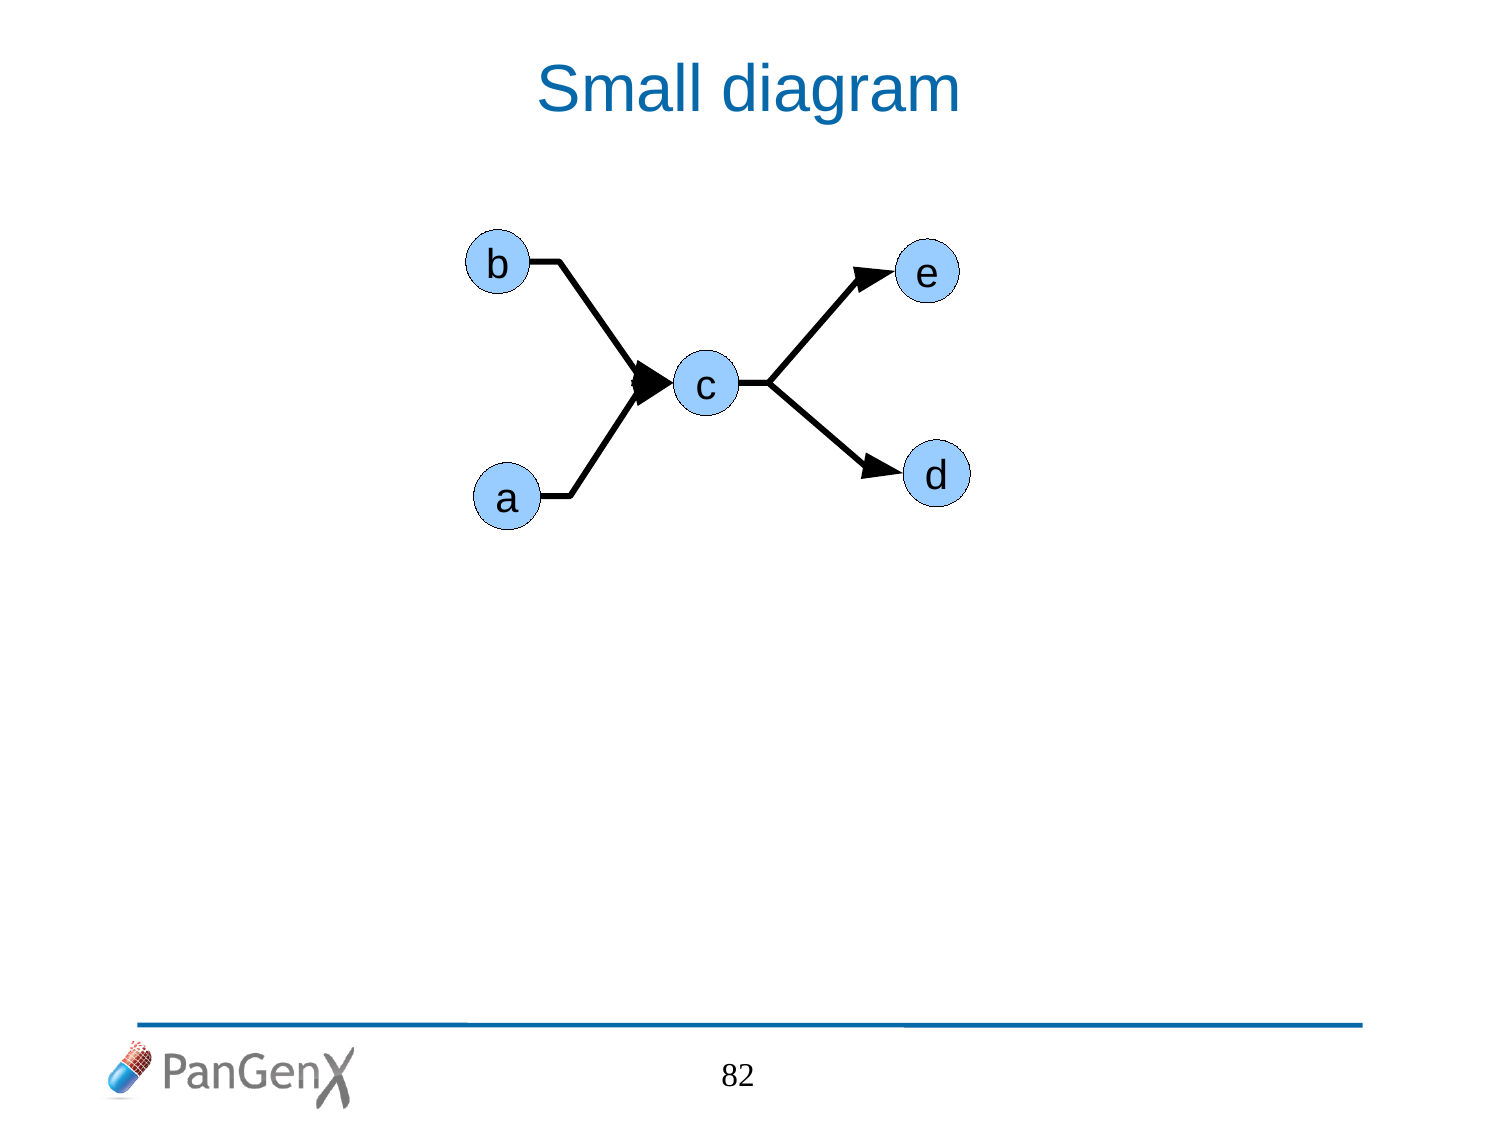

# Small diagram
b
e
c
d
a
82